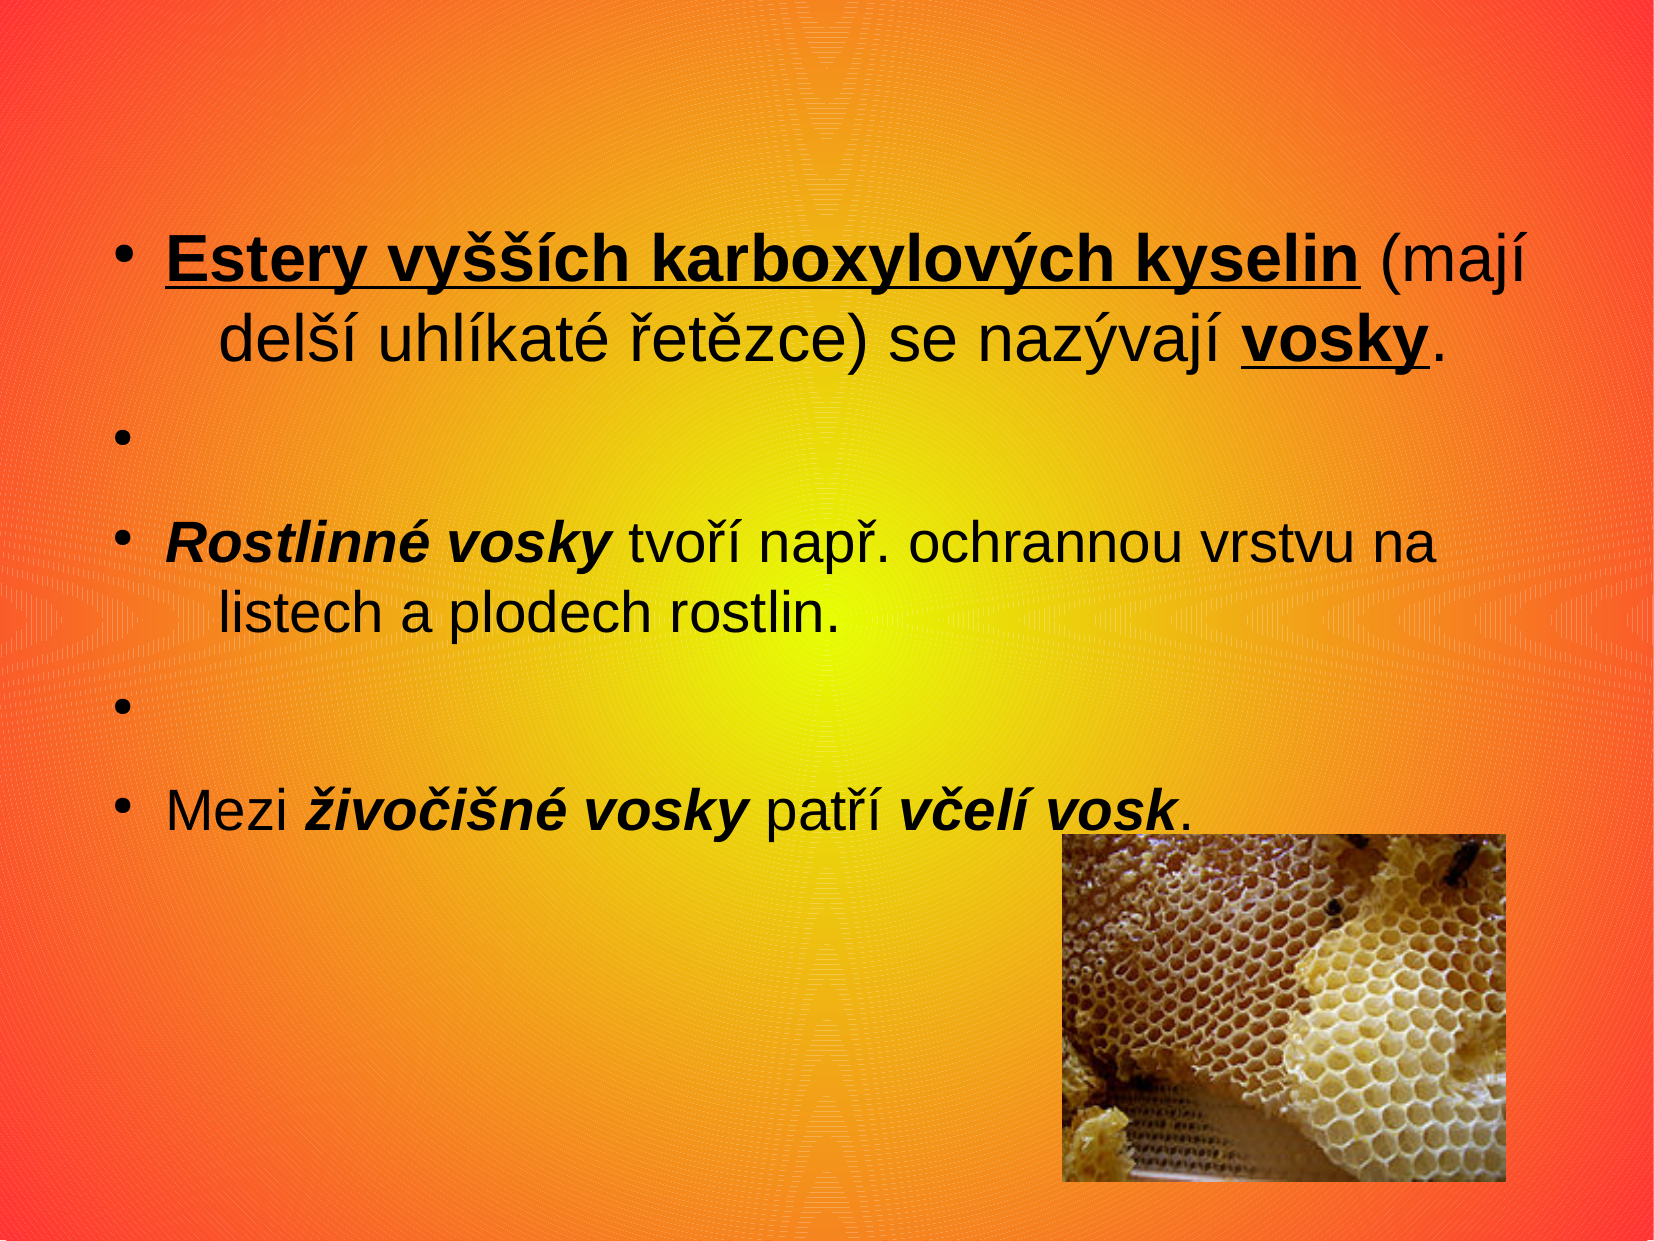

# Estery vyšších karboxylových kyselin (mají delší uhlíkaté řetězce) se nazývají vosky.
Rostlinné vosky tvoří např. ochrannou vrstvu na listech a plodech rostlin.
Mezi živočišné vosky patří včelí vosk.